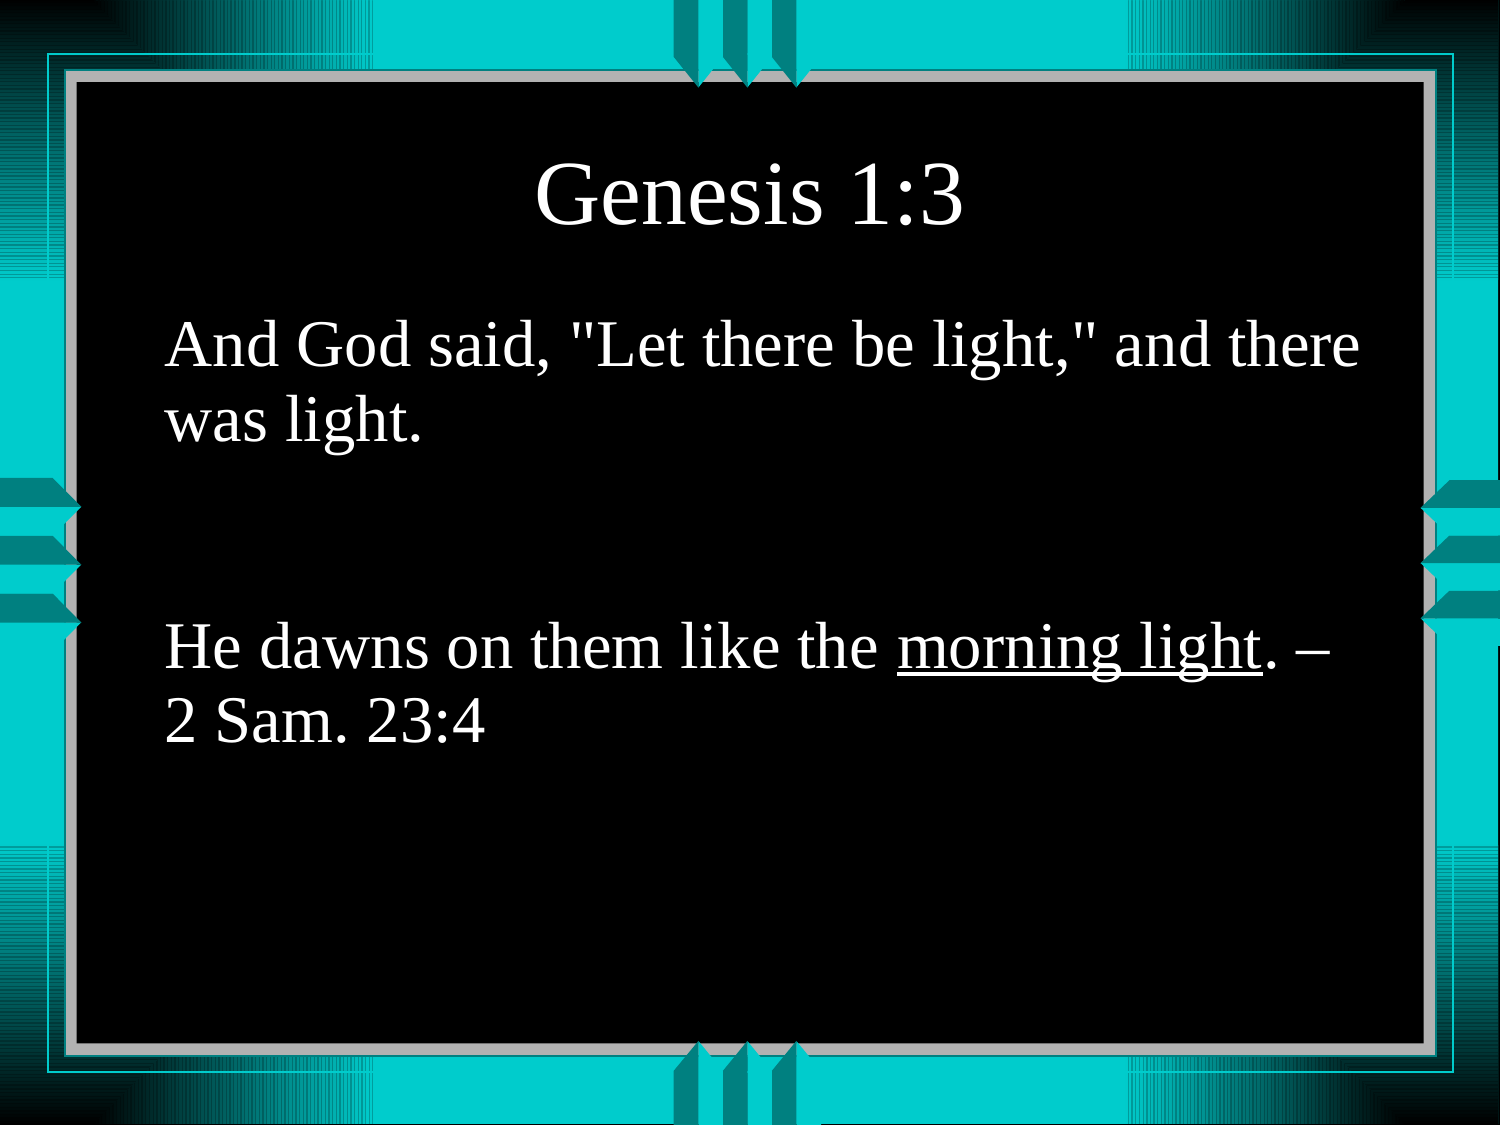

# Genesis 1:3
And God said, "Let there be light," and there was light.
He dawns on them like the morning light. – 2 Sam. 23:4